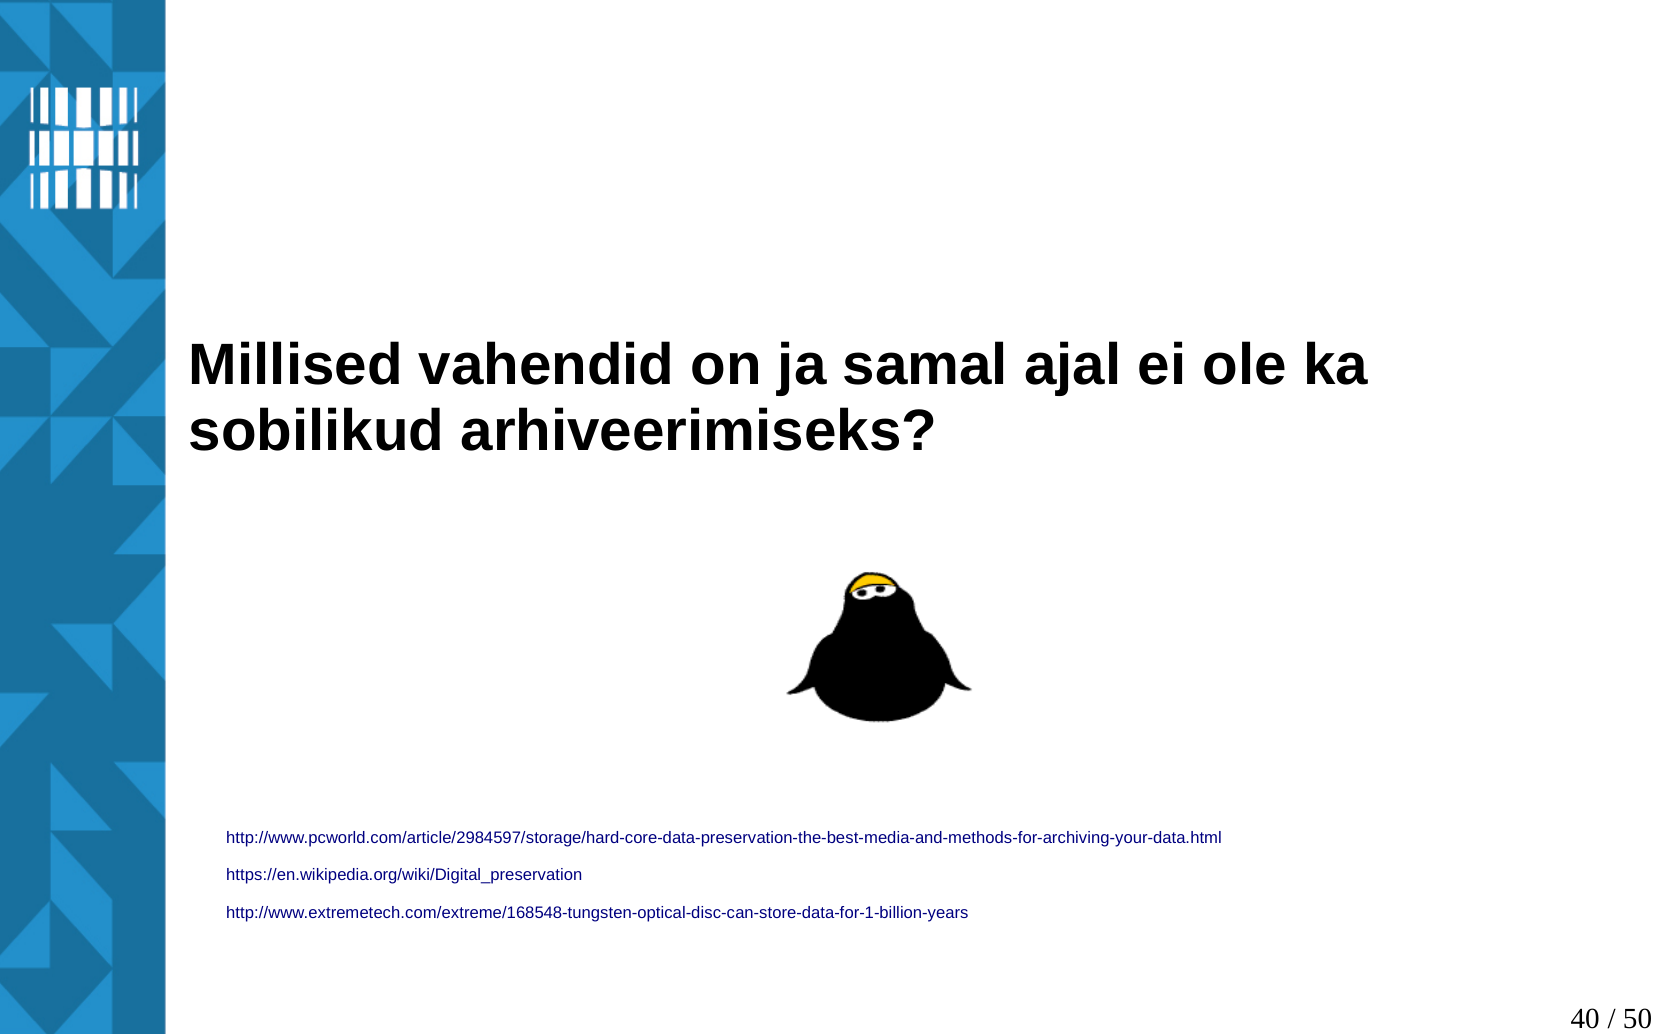

# Millised vahendid on ja samal ajal ei ole ka sobilikud arhiveerimiseks?
http://www.pcworld.com/article/2984597/storage/hard-core-data-preservation-the-best-media-and-methods-for-archiving-your-data.html
https://en.wikipedia.org/wiki/Digital_preservation
http://www.extremetech.com/extreme/168548-tungsten-optical-disc-can-store-data-for-1-billion-years